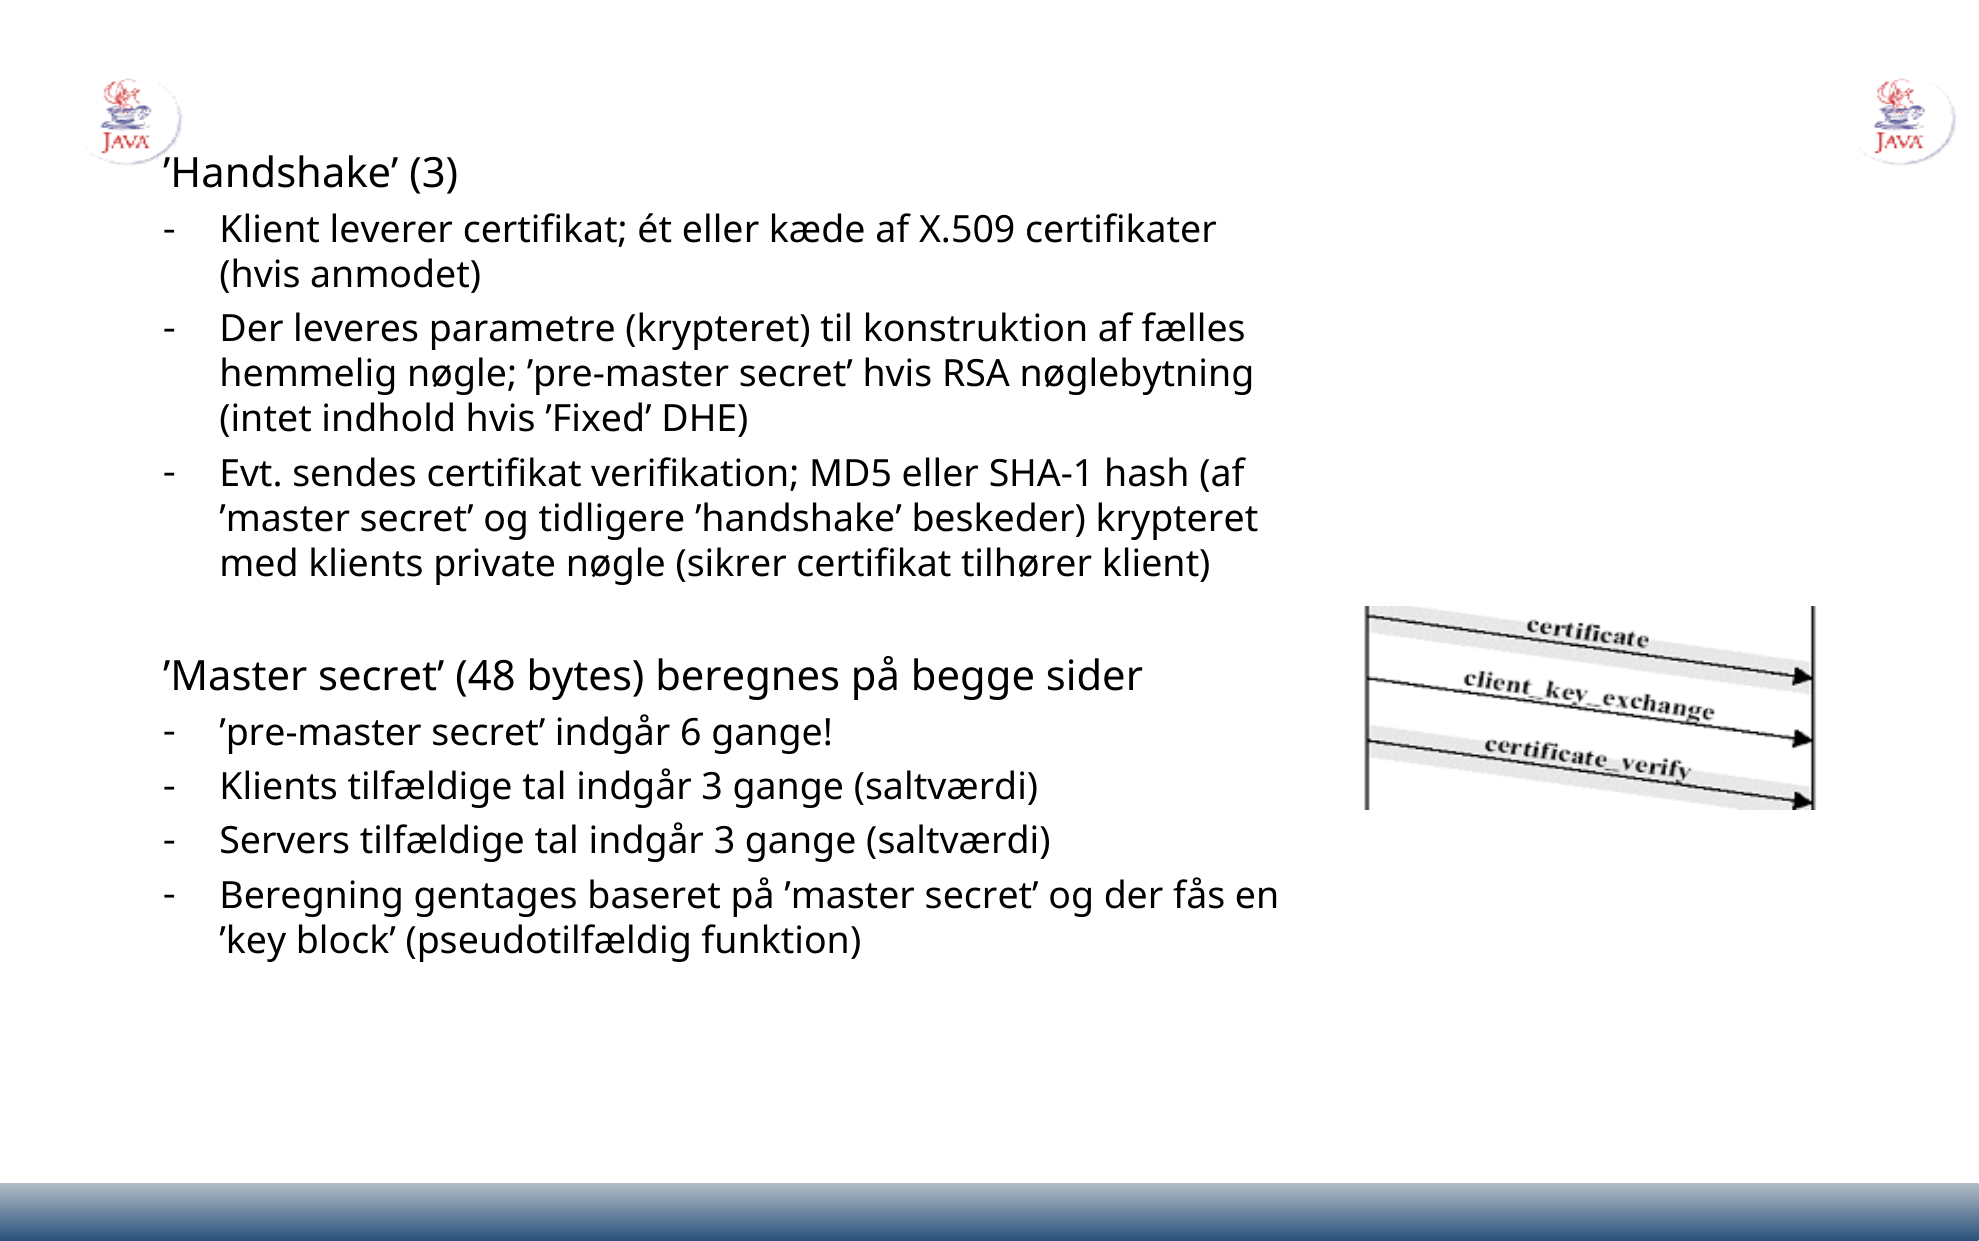

#
’Handshake’ (3)
Klient leverer certifikat; ét eller kæde af X.509 certifikater (hvis anmodet)
Der leveres parametre (krypteret) til konstruktion af fælles hemmelig nøgle; ’pre-master secret’ hvis RSA nøglebytning (intet indhold hvis ’Fixed’ DHE)
Evt. sendes certifikat verifikation; MD5 eller SHA-1 hash (af ’master secret’ og tidligere ’handshake’ beskeder) krypteret med klients private nøgle (sikrer certifikat tilhører klient)
’Master secret’ (48 bytes) beregnes på begge sider
’pre-master secret’ indgår 6 gange!
Klients tilfældige tal indgår 3 gange (saltværdi)
Servers tilfældige tal indgår 3 gange (saltværdi)
Beregning gentages baseret på ’master secret’ og der fås en ’key block’ (pseudotilfældig funktion)